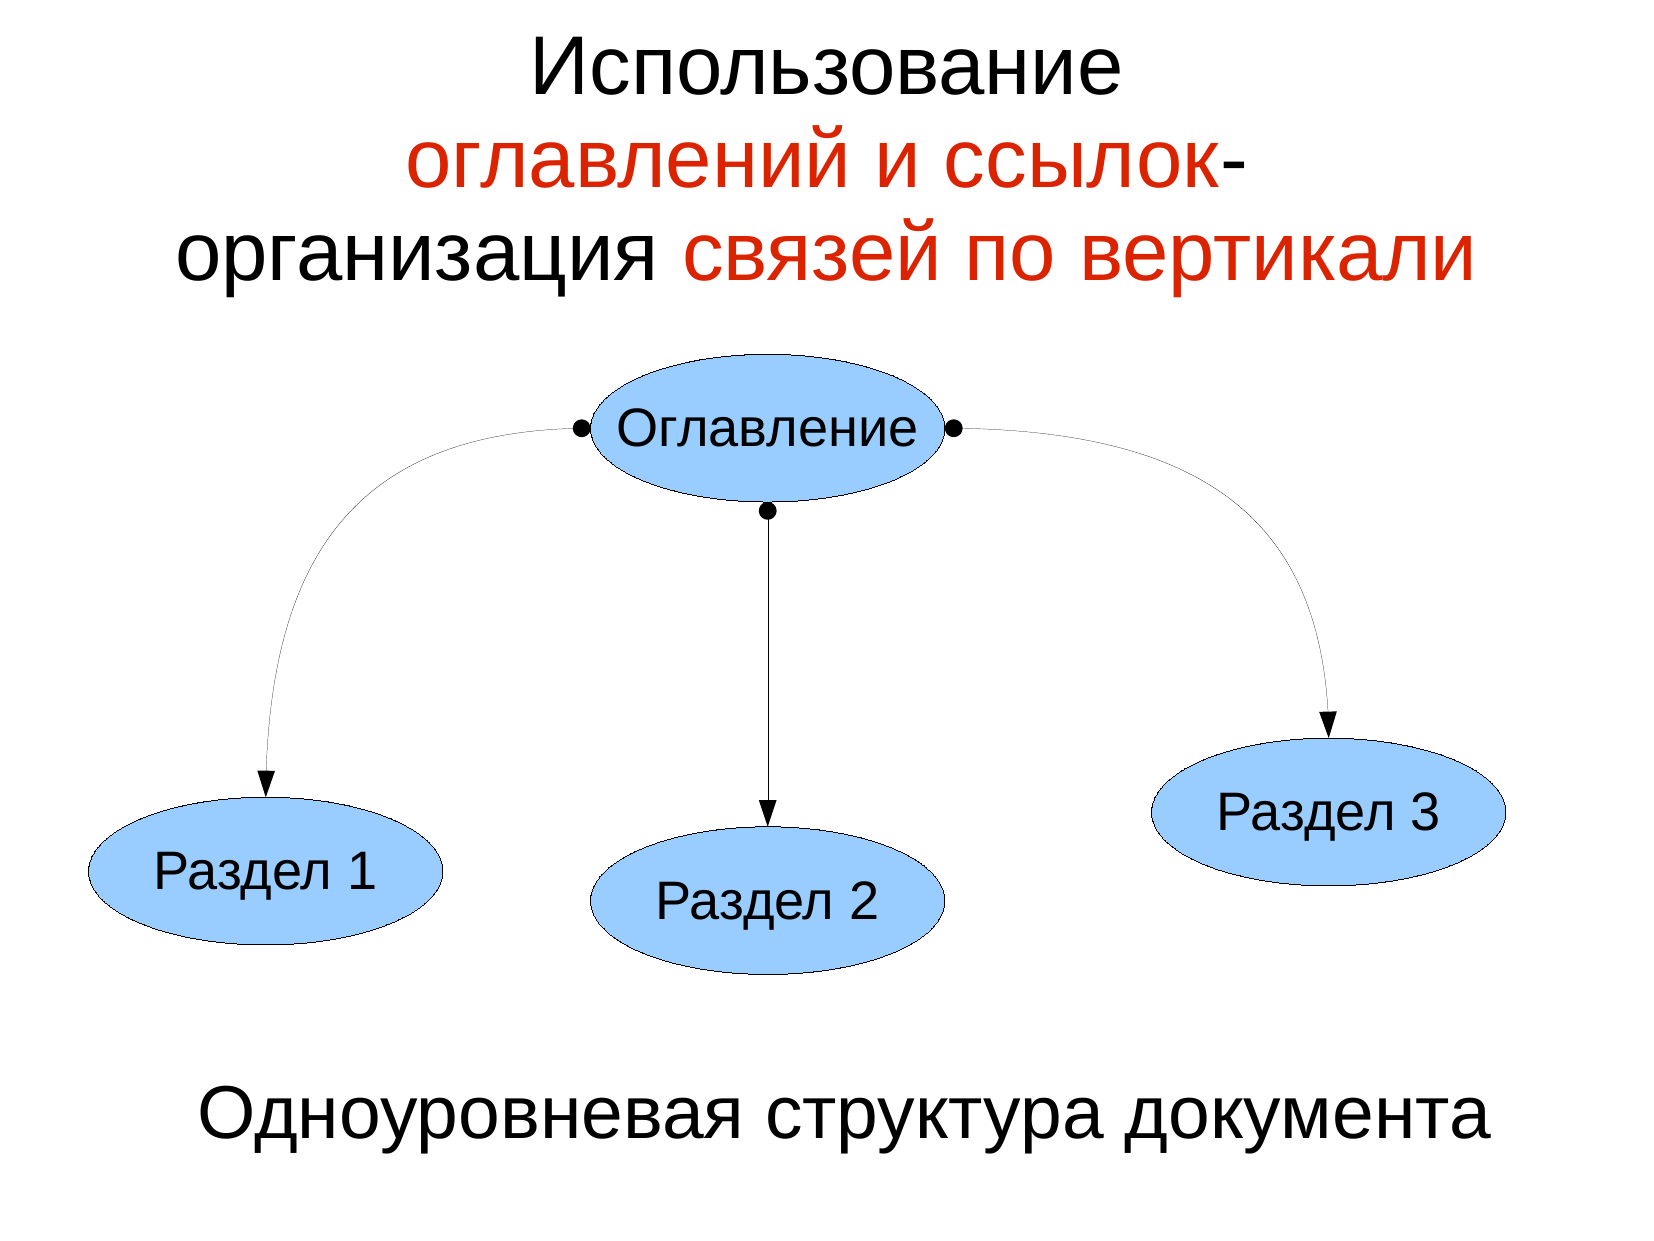

Использование
оглавлений и ссылок-
организация связей по вертикали
Оглавление
Раздел 3
Раздел 1
Раздел 2
Одноуровневая структура документа